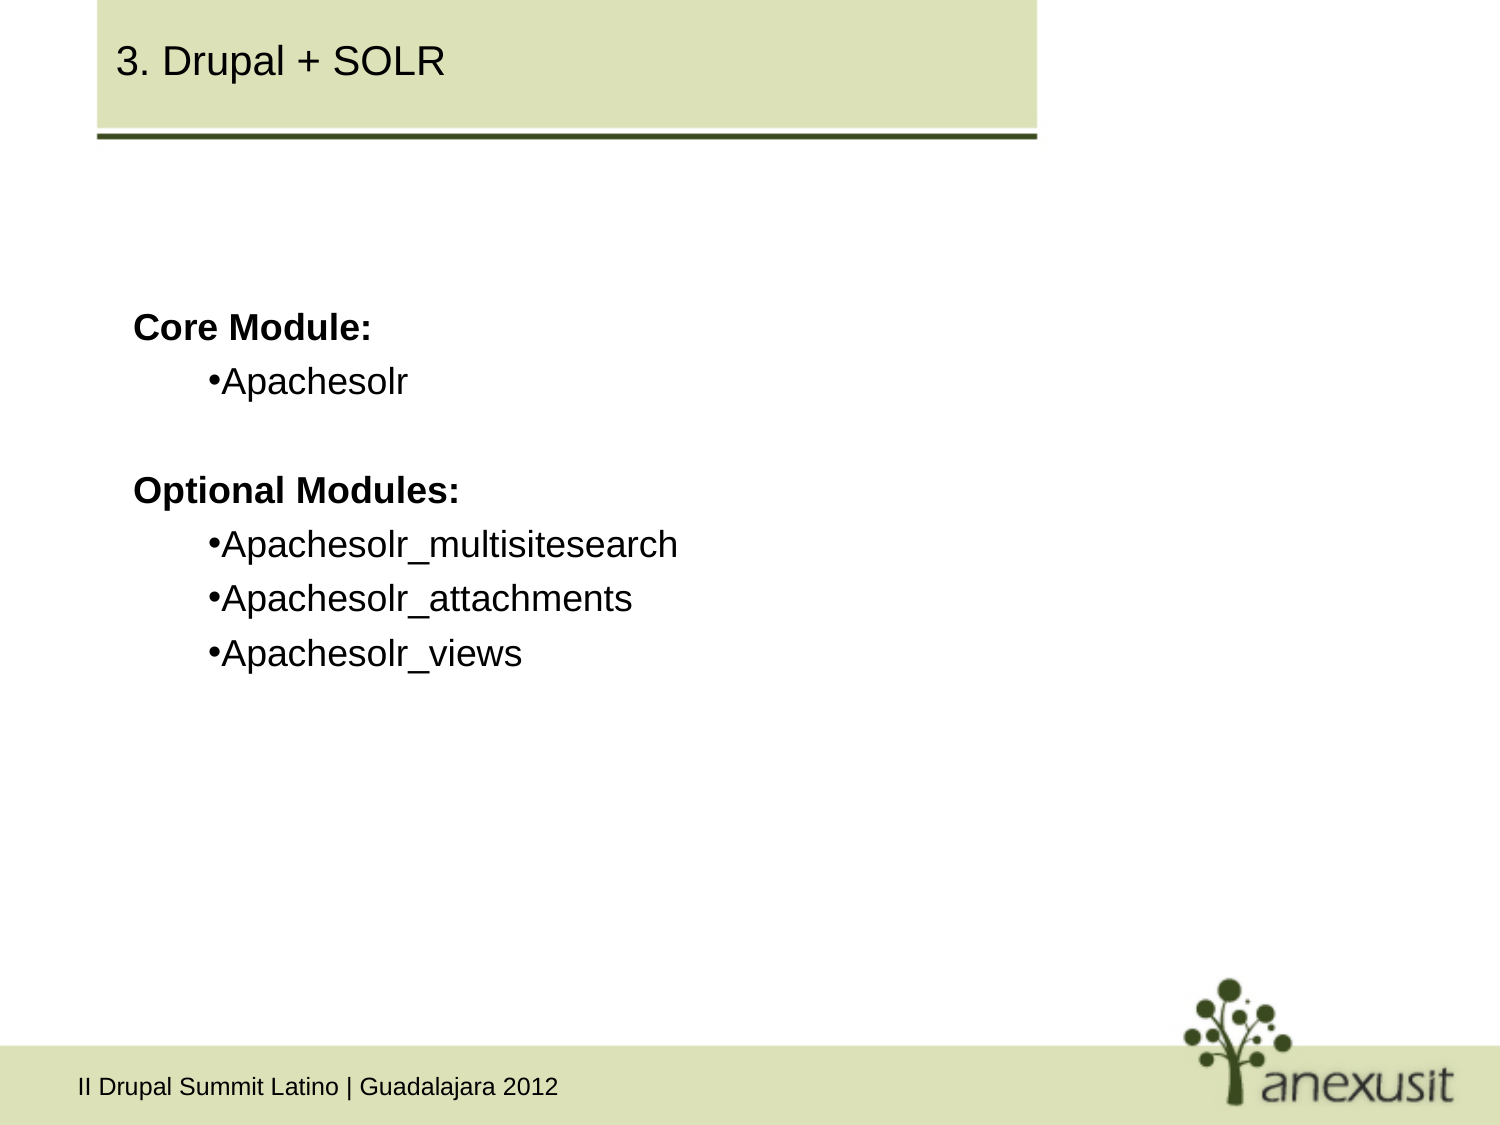

3. Drupal + SOLR
Core Module:
Apachesolr
Optional Modules:
Apachesolr_multisitesearch
Apachesolr_attachments
Apachesolr_views
II Drupal Summit Latino | Guadalajara 2012